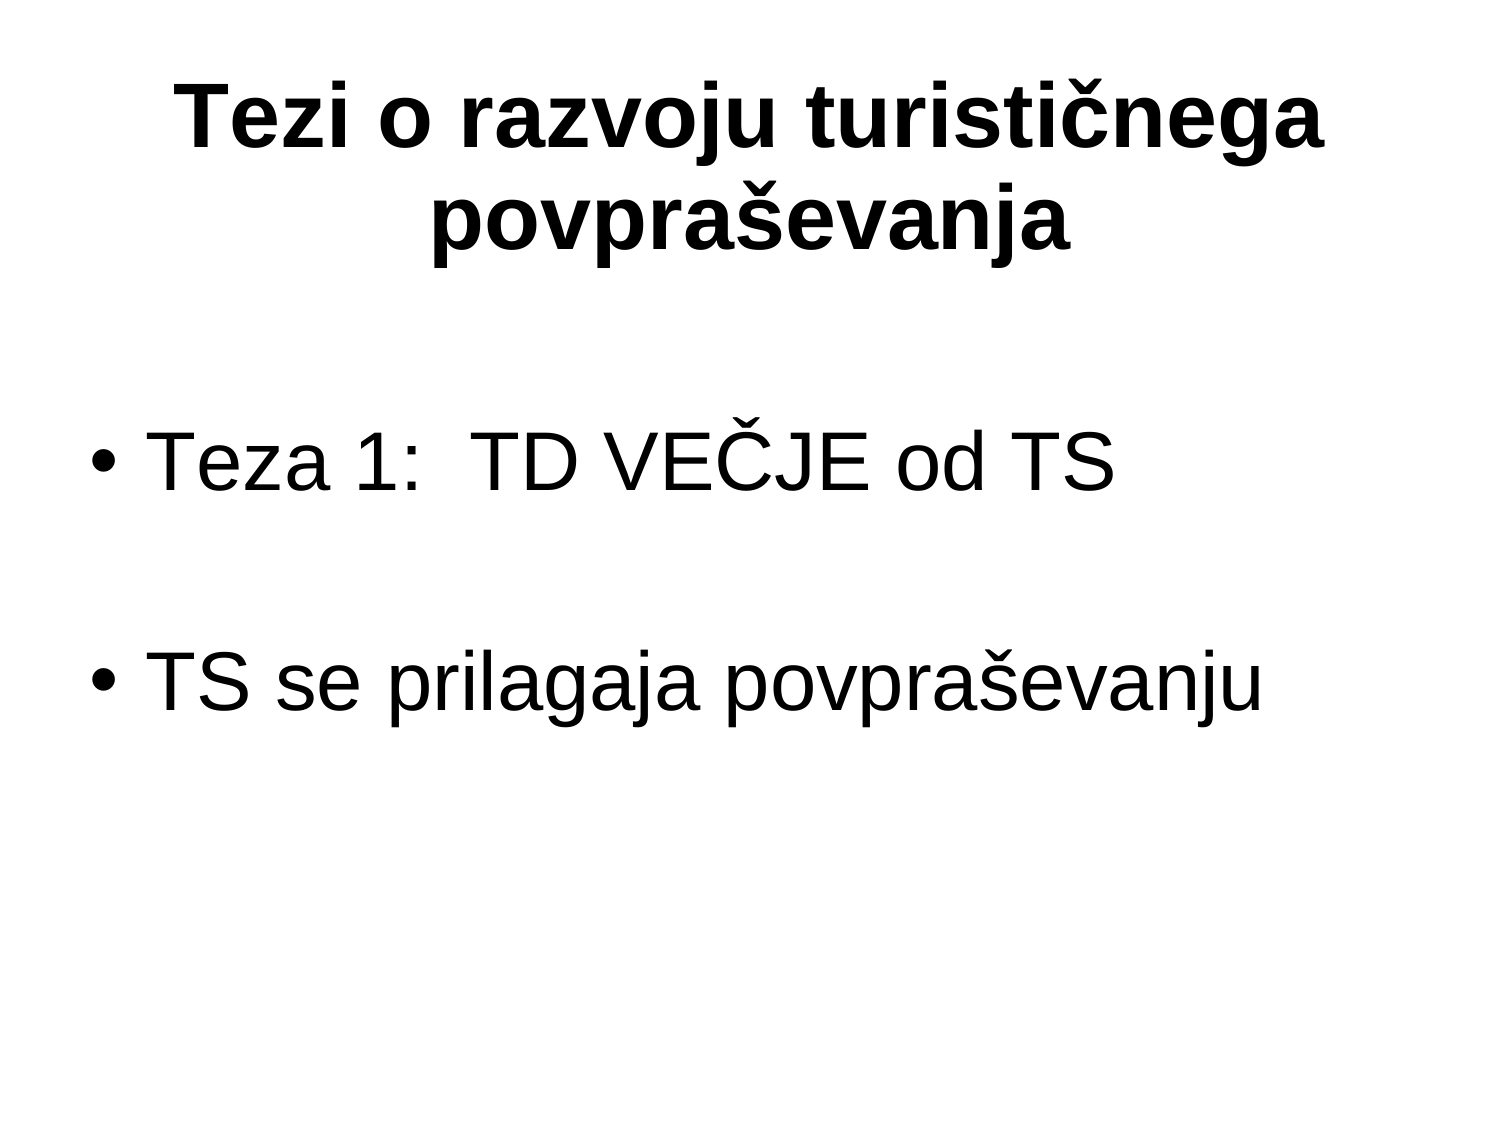

# Tezi o razvoju turističnega povpraševanja
Teza 1: TD VEČJE od TS
TS se prilagaja povpraševanju